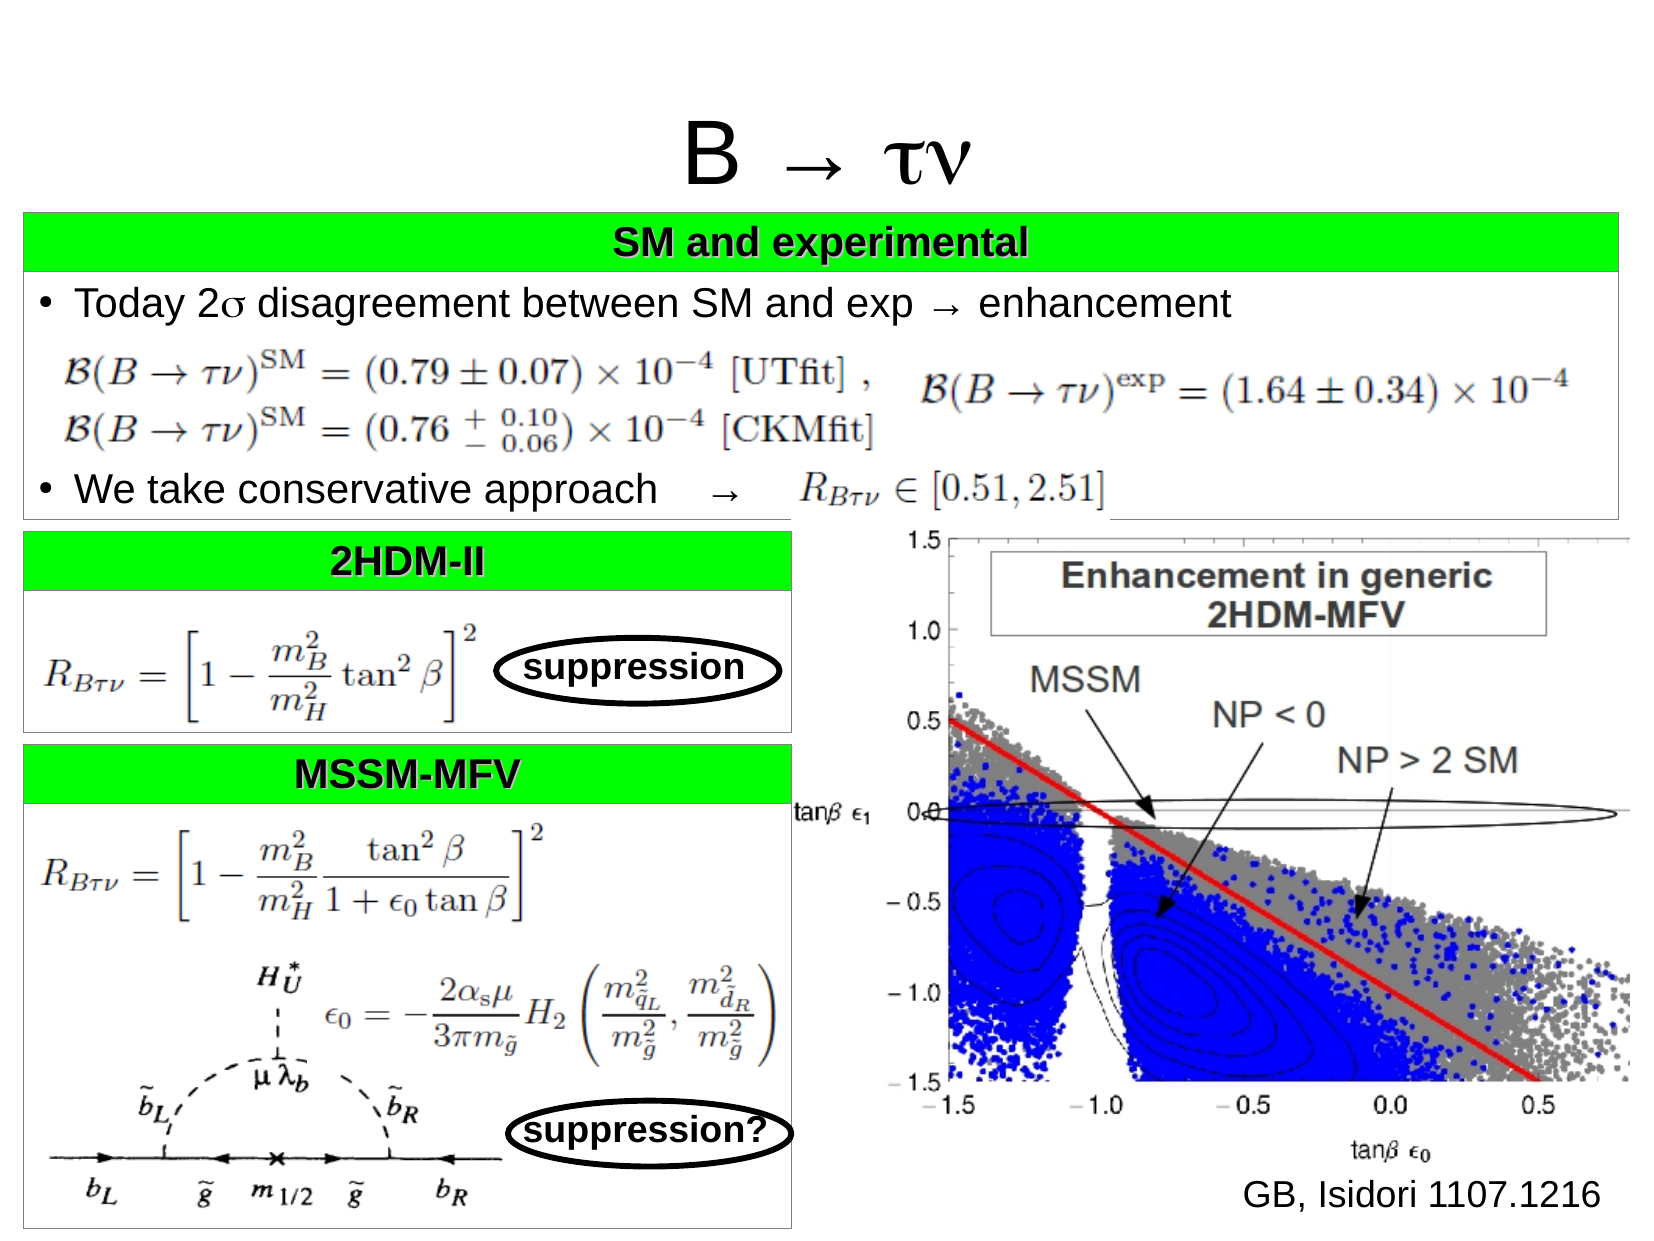

# B → tn
SM and experimental
Today 2s disagreement between SM and exp → enhancement
We take conservative approach →
2HDM-II
suppression
MSSM-MFV
suppression?
GB, Isidori 1107.1216